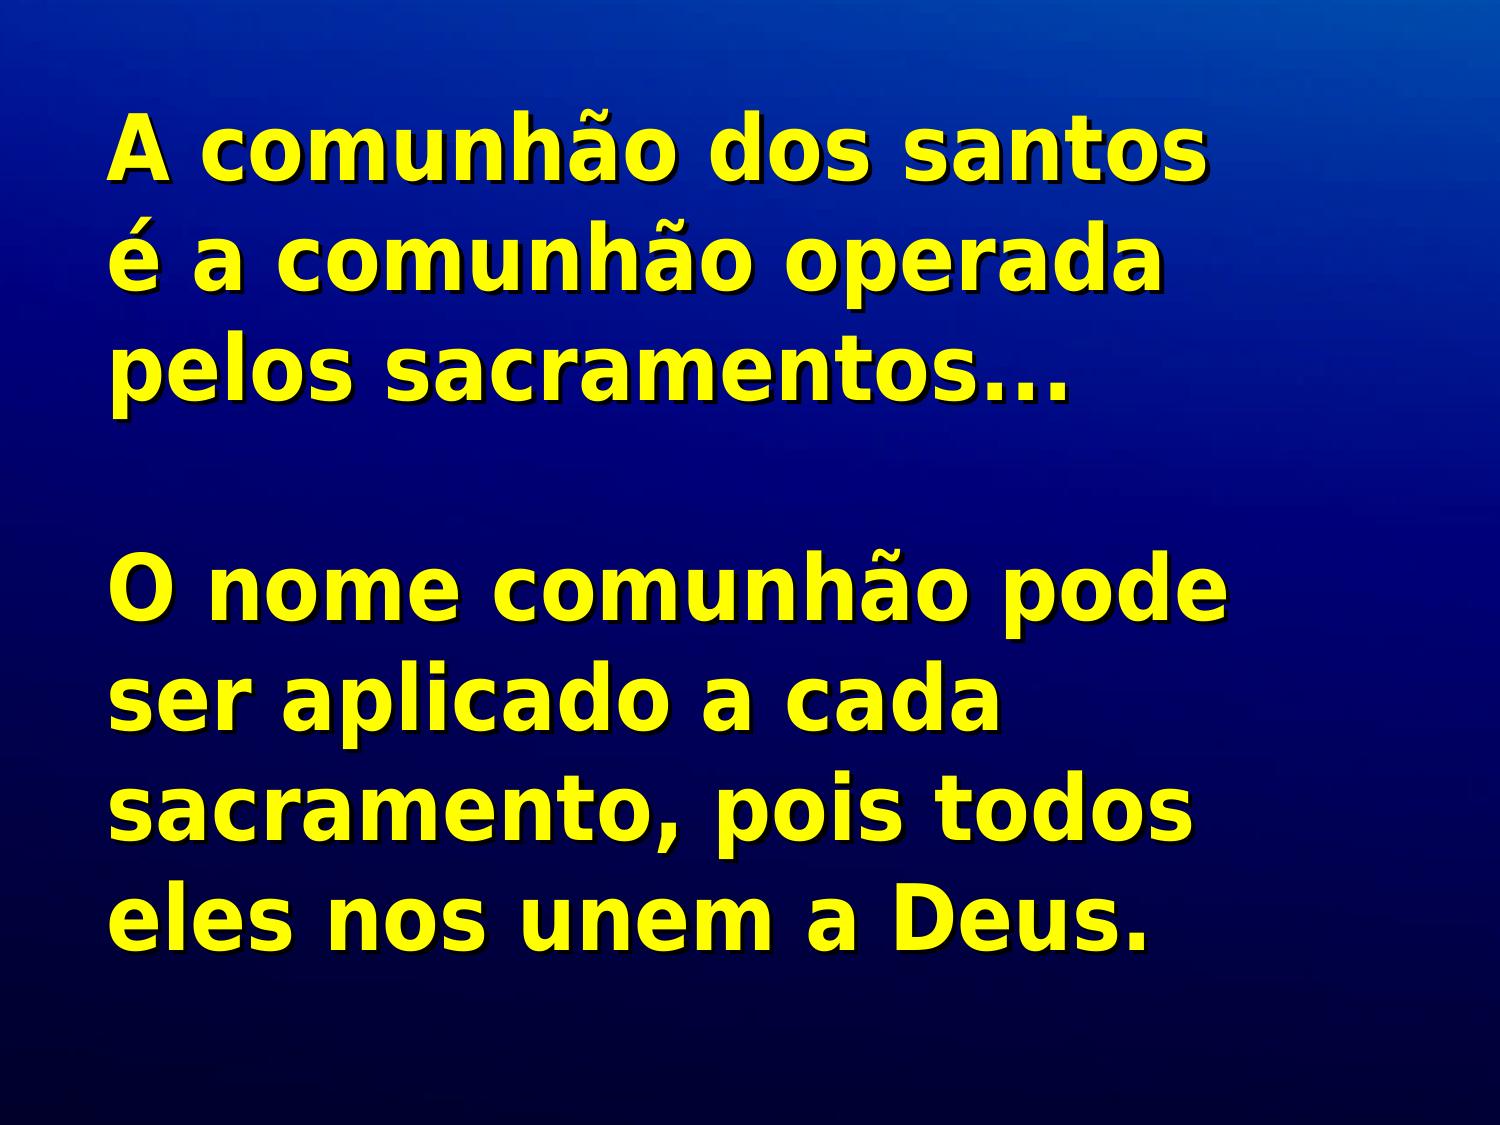

A comunhão dos santos
é a comunhão operada pelos sacramentos...
O nome comunhão pode ser aplicado a cada sacramento, pois todos eles nos unem a Deus.